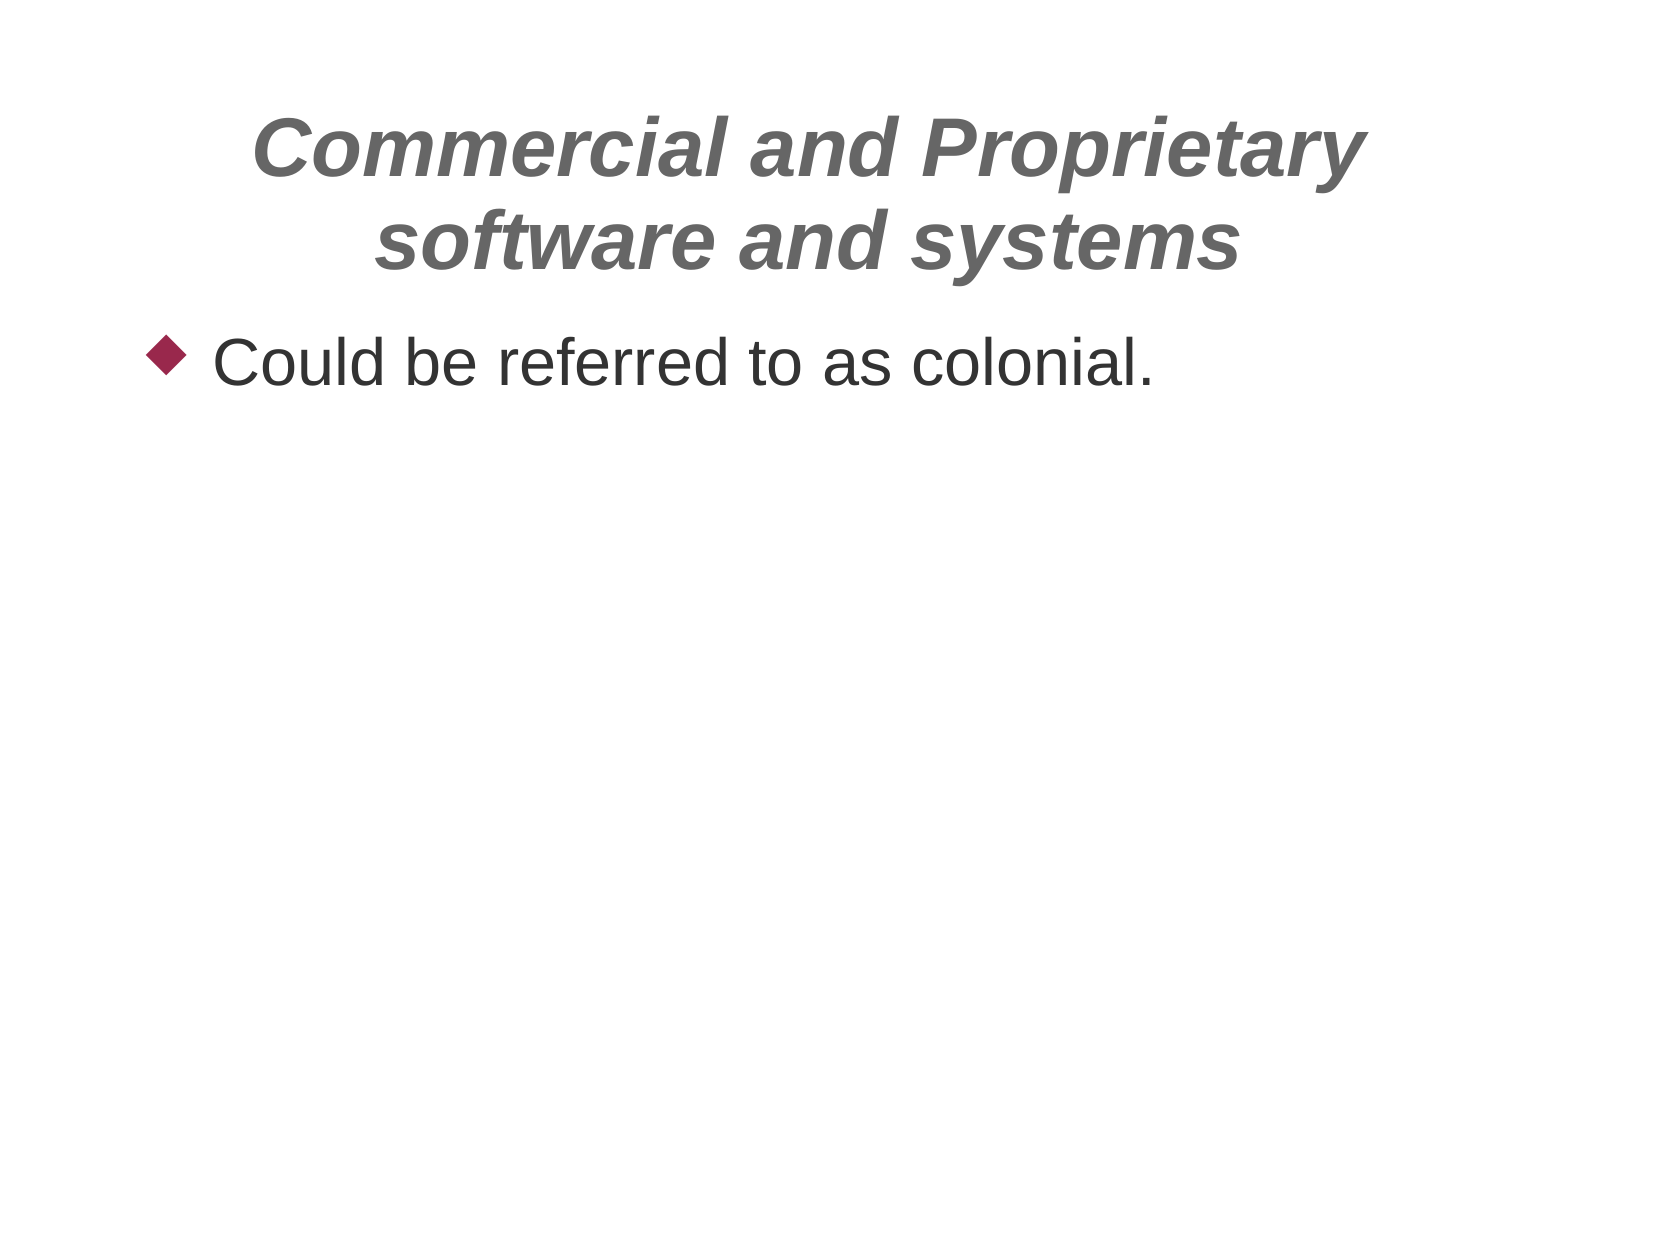

# Commercial and Proprietary software and systems
Could be referred to as colonial.